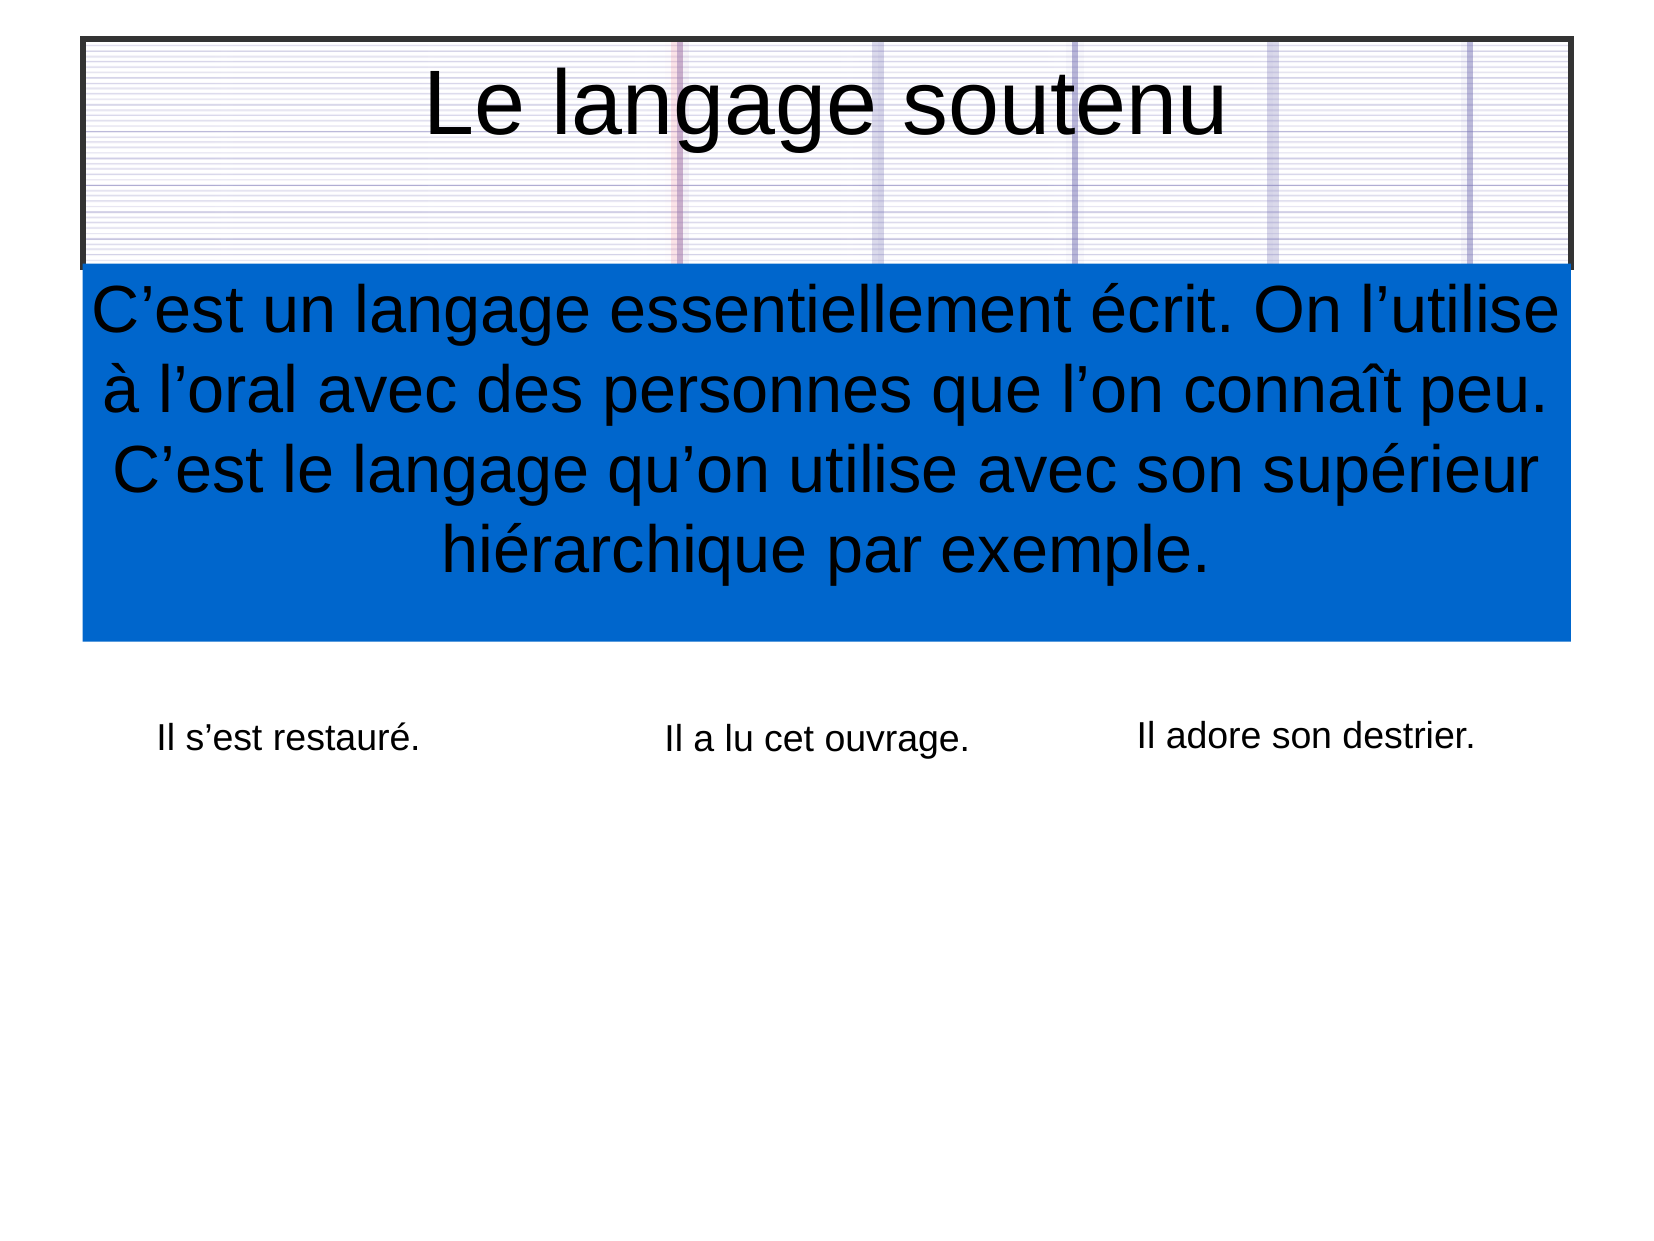

# Le langage soutenu
C’est un langage essentiellement écrit. On l’utilise à l’oral avec des personnes que l’on connaît peu. C’est le langage qu’on utilise avec son supérieur hiérarchique par exemple.
Il adore son destrier.
Il s’est restauré.
Il a lu cet ouvrage.